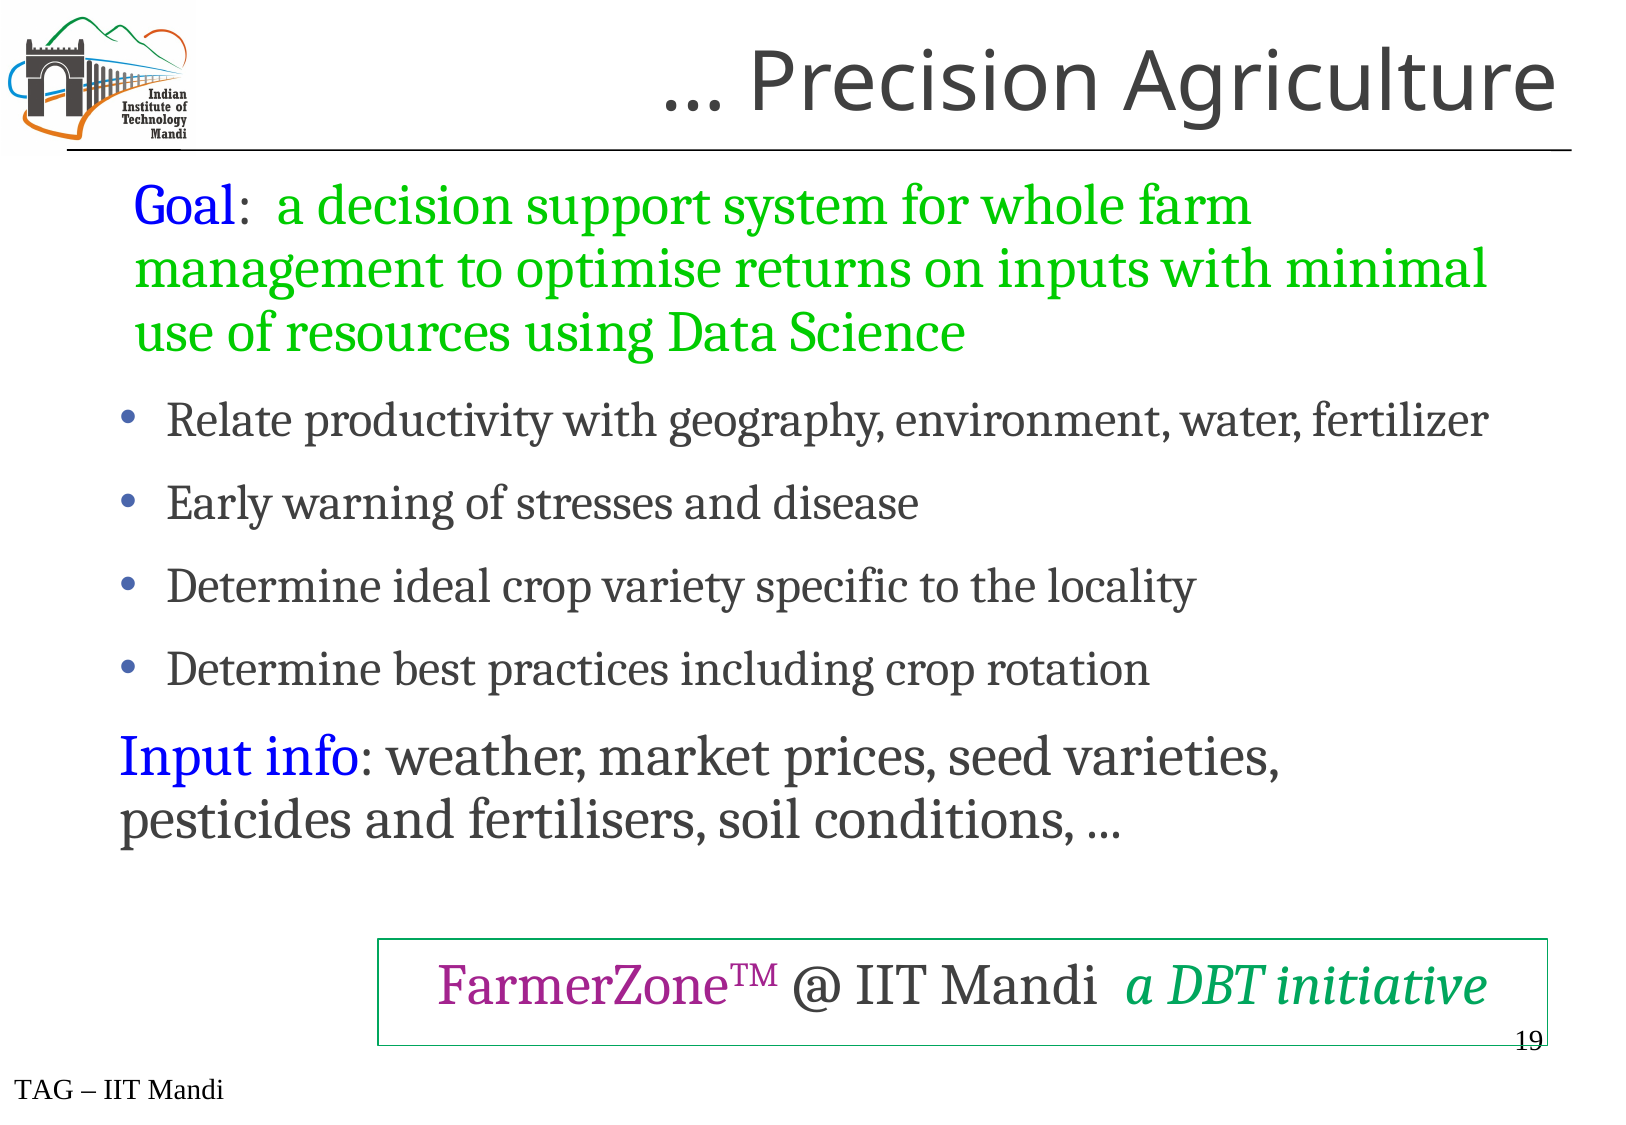

# … Precision Agriculture
Goal: a decision support system for whole farm management to optimise returns on inputs with minimal use of resources using Data Science
Relate productivity with geography, environment, water, fertilizer
Early warning of stresses and disease
Determine ideal crop variety specific to the locality
Determine best practices including crop rotation
Input info: weather, market prices, seed varieties, pesticides and fertilisers, soil conditions, ...
FarmerZoneTM @ IIT Mandi a DBT initiative
19